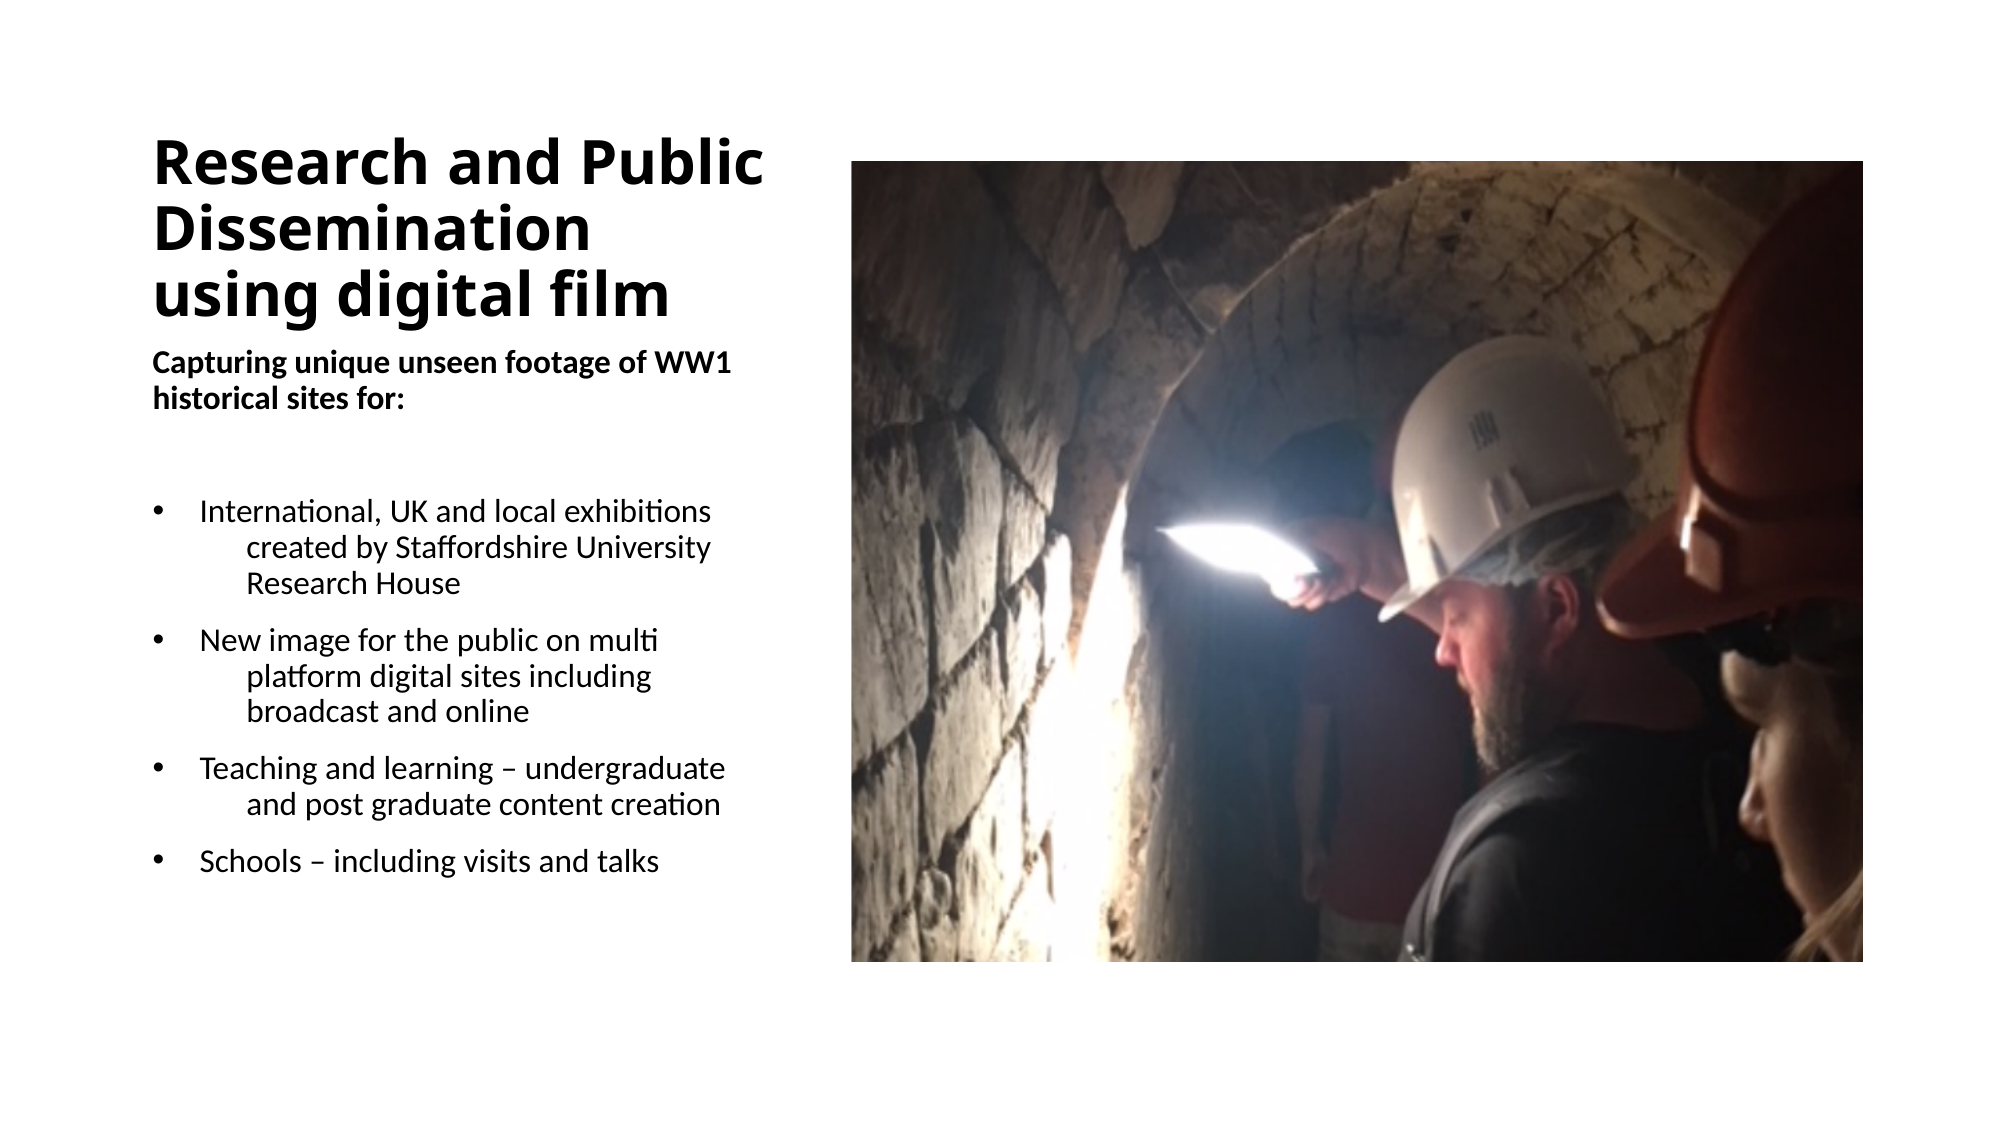

# Research and Public Dissemination using digital film
Capturing unique unseen footage of WW1 historical sites for:
International, UK and local exhibitions created by Staffordshire University Research House
New image for the public on multi platform digital sites including broadcast and online
Teaching and learning – undergraduate and post graduate content creation
Schools – including visits and talks